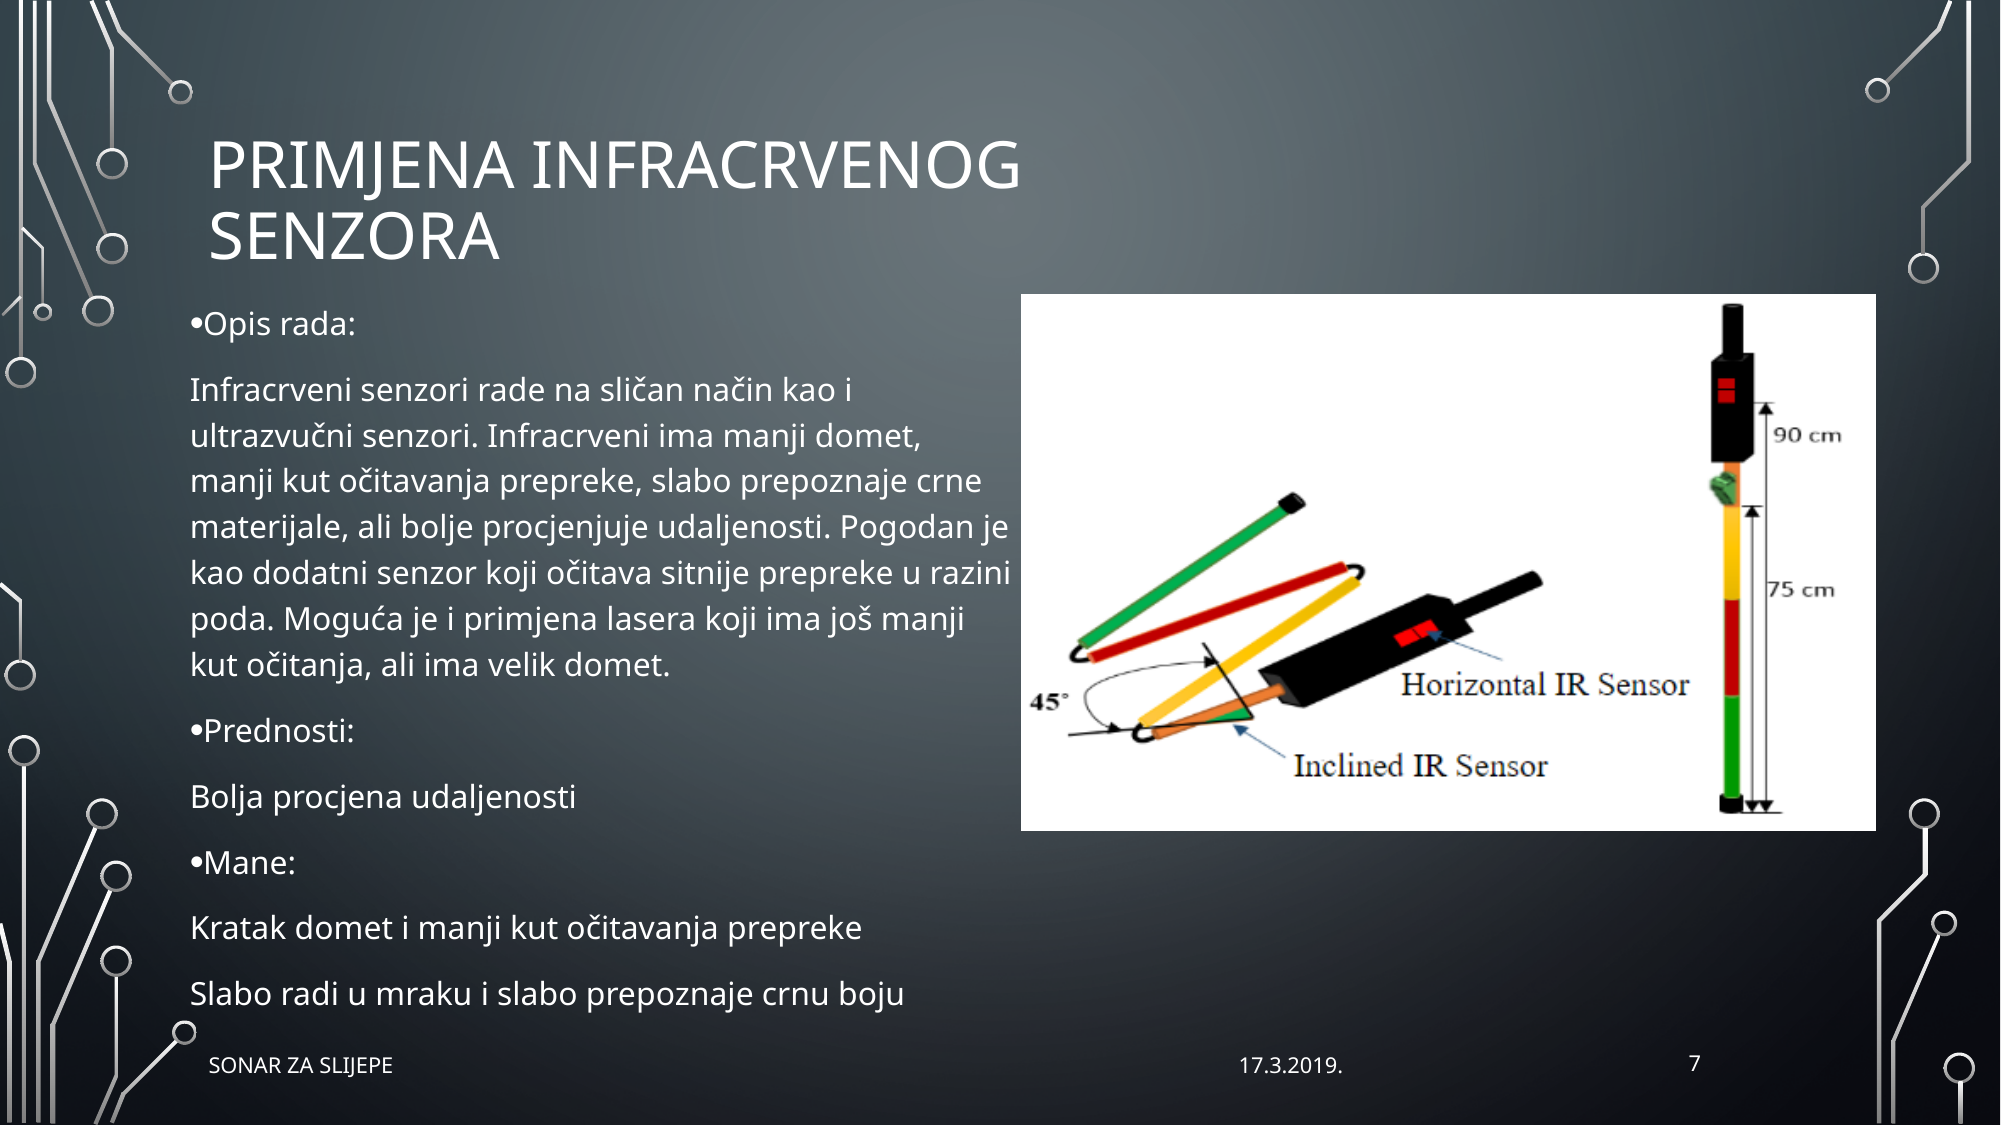

# Primjena infracrvenog senzora
Opis rada:
Infracrveni senzori rade na sličan način kao i ultrazvučni senzori. Infracrveni ima manji domet, manji kut očitavanja prepreke, slabo prepoznaje crne materijale, ali bolje procjenjuje udaljenosti. Pogodan je kao dodatni senzor koji očitava sitnije prepreke u razini poda. Moguća je i primjena lasera koji ima još manji kut očitanja, ali ima velik domet.
Prednosti:
Bolja procjena udaljenosti
Mane:
Kratak domet i manji kut očitavanja prepreke
Slabo radi u mraku i slabo prepoznaje crnu boju
Sonar za slijepe
17.3.2019.